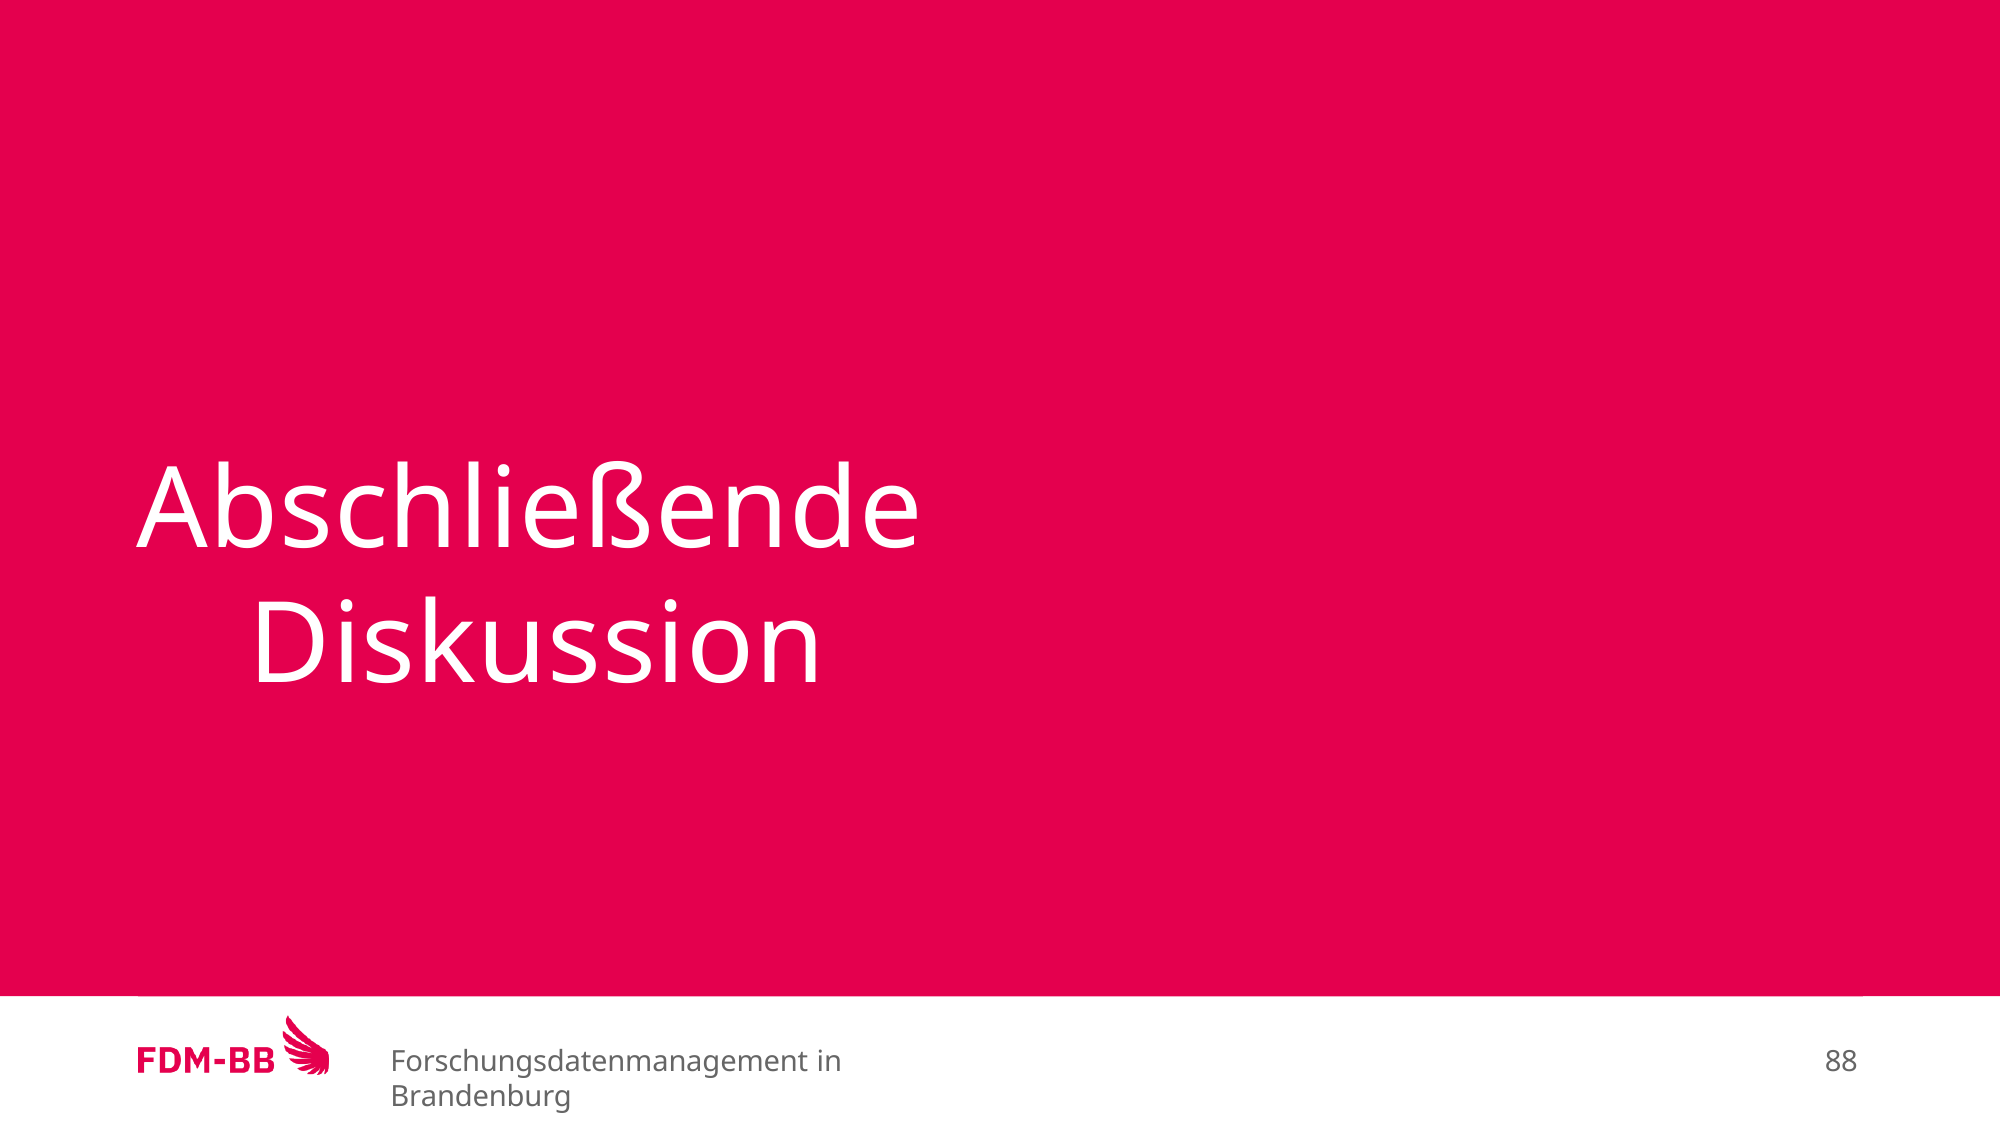

# Abschließende	Diskussion
Forschungsdatenmanagement in Brandenburg
88